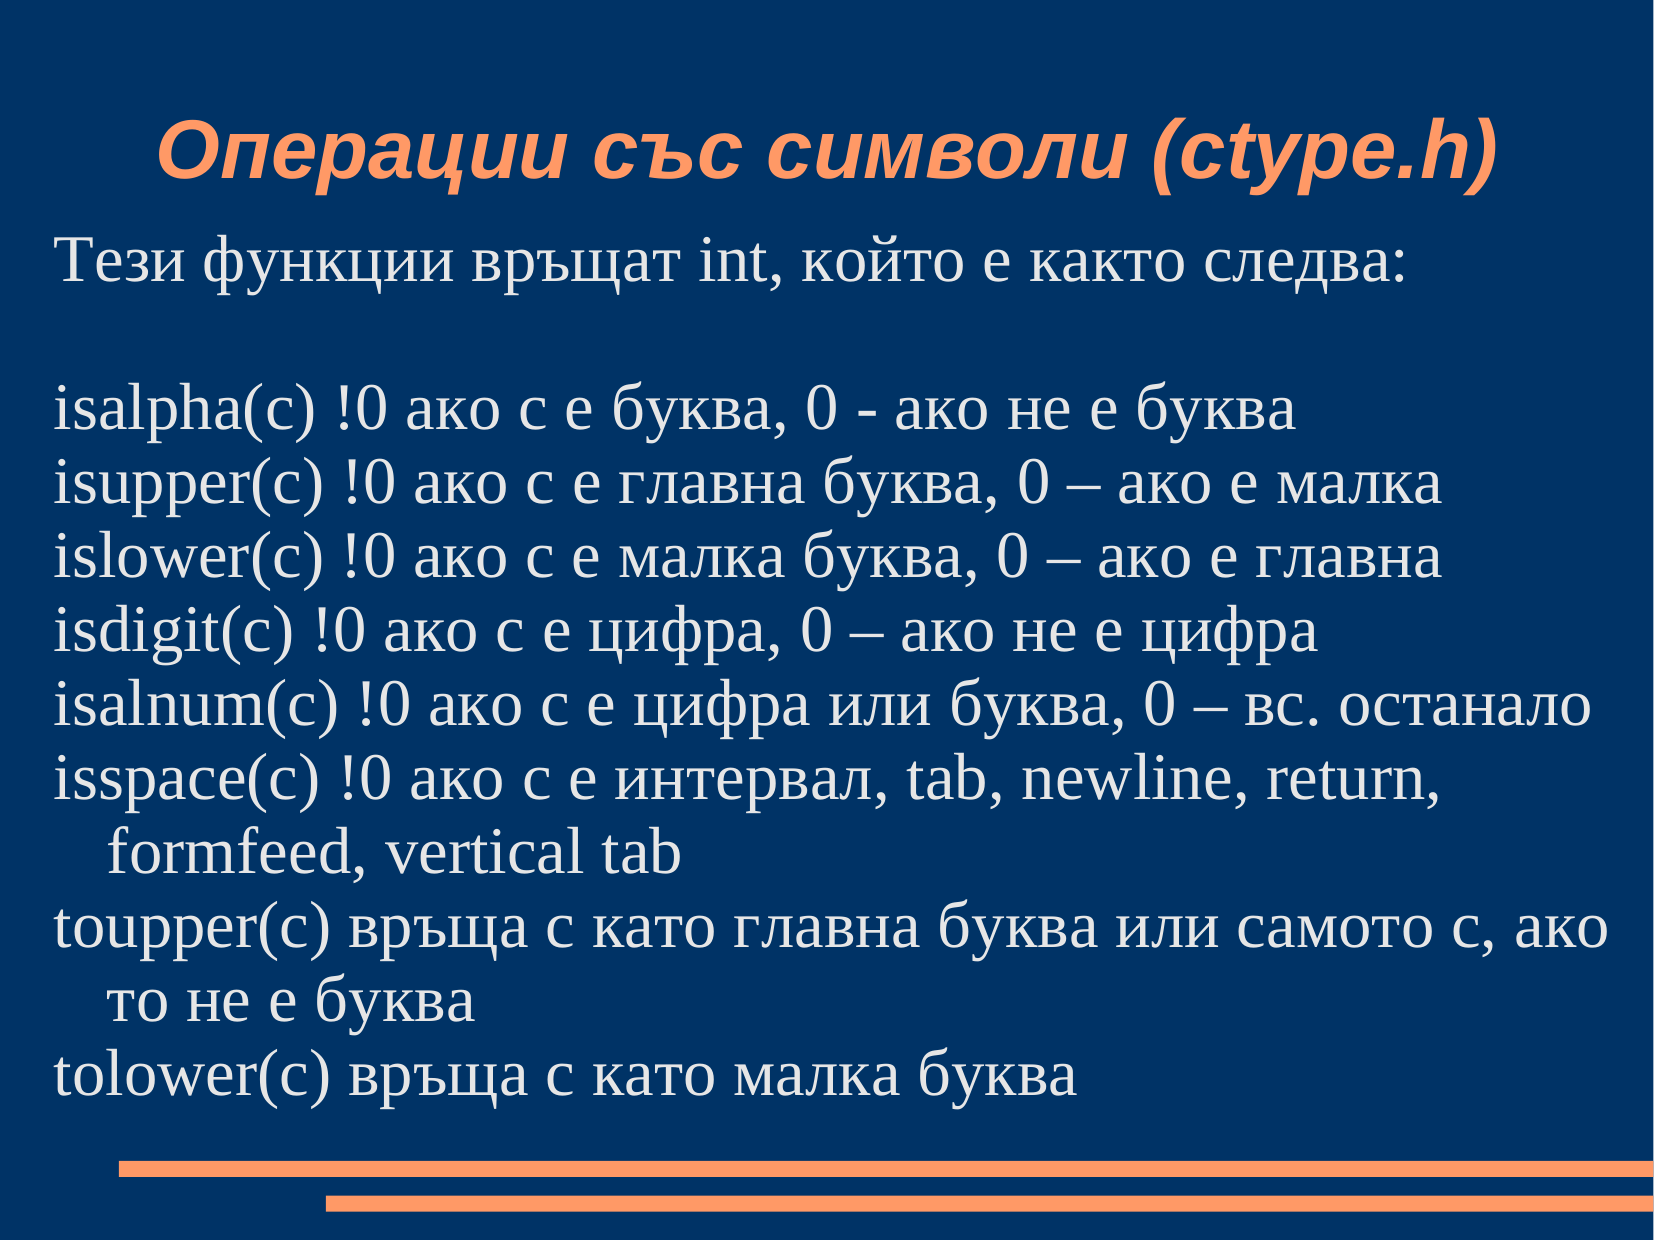

# Операции със символи (ctype.h)
Тези функции връщат int, който е както следва:
isalpha(c) !0 ако c е буква, 0 - ако не е буква
isupper(c) !0 ако c е главна буква, 0 – ако е малка
islower(c) !0 ако c е малка буква, 0 – ако е главна
isdigit(c) !0 ако c е цифра, 0 – ако не е цифра
isalnum(c) !0 ако c е цифра или буква, 0 – вс. останало
isspace(c) !0 ако c е интервал, tab, newline, return, formfeed, vertical tab
toupper(c) връща c като главна буква или самото c, ако то не е буква
tolower(c) връща c като малка буква